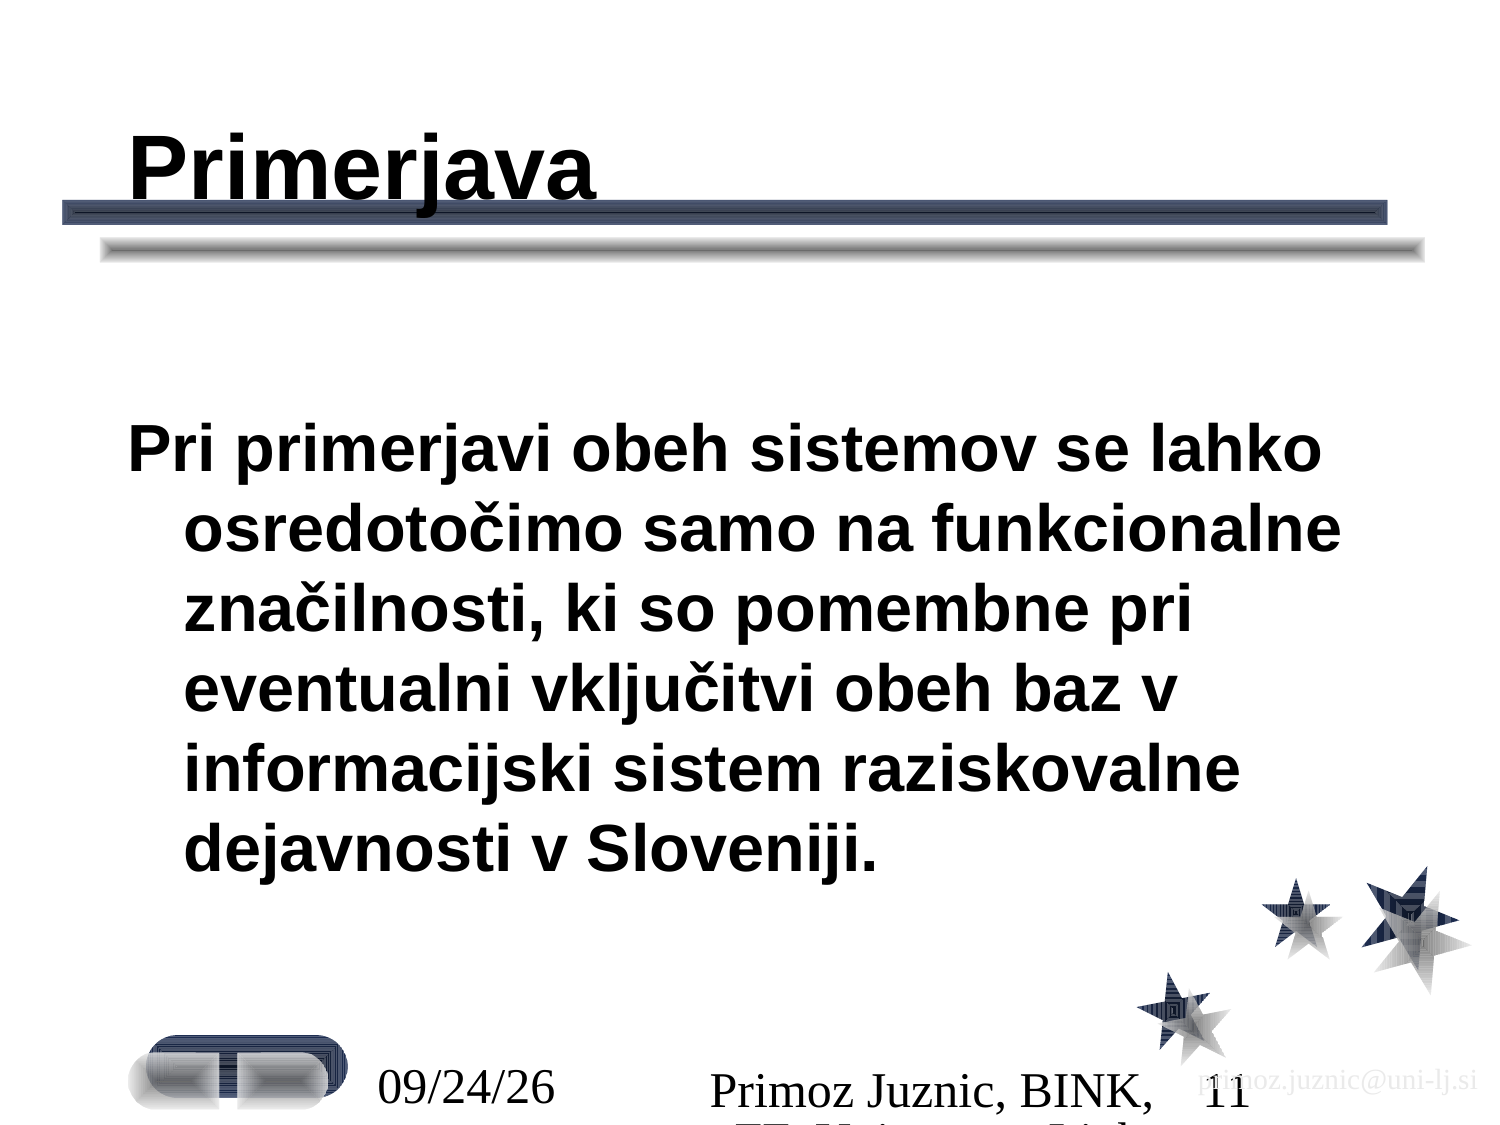

# Primerjava
Pri primerjavi obeh sistemov se lahko osredotočimo samo na funkcionalne značilnosti, ki so pomembne pri eventualni vključitvi obeh baz v informacijski sistem raziskovalne dejavnosti v Sloveniji.
Primoz Juznic, BINK, FF, Univerza v Ljubljani
11